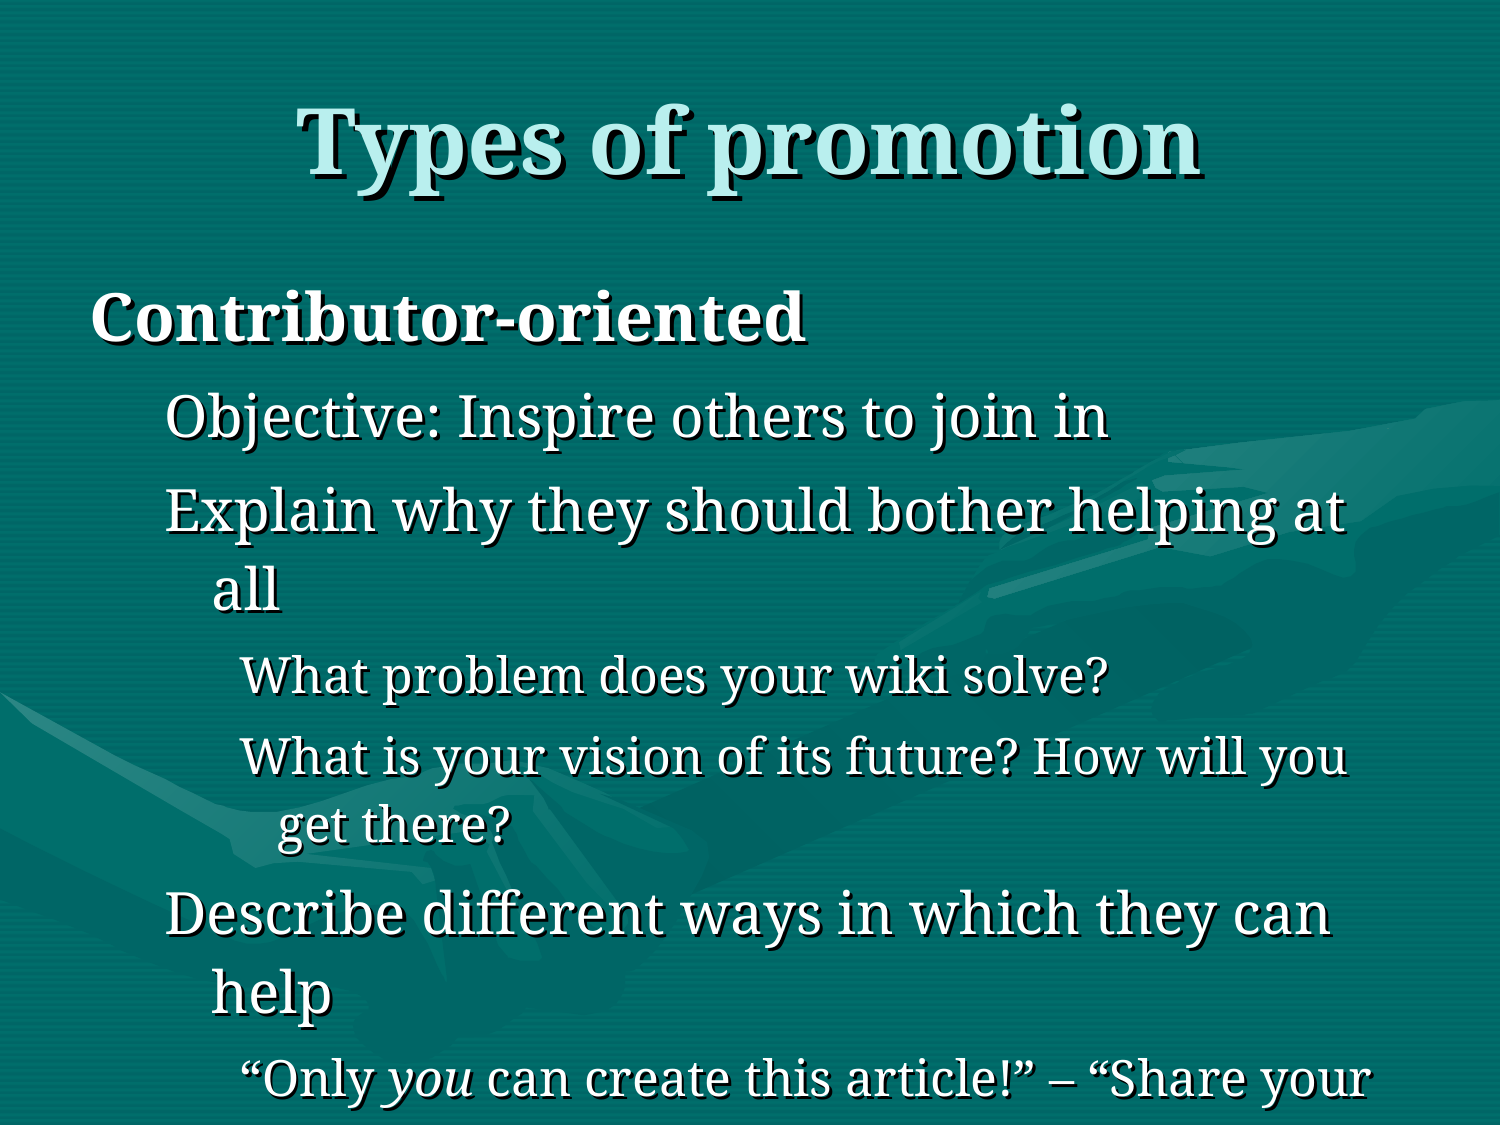

# Types of promotion
Contributor-oriented
Objective: Inspire others to join in
Explain why they should bother helping at all
What problem does your wiki solve?
What is your vision of its future? How will you get there?
Describe different ways in which they can help
“Only you can create this article!” – “Share your interests!”
Artists, writers, organizers, copyeditors all have their place
Mention other well-known contributors, if any